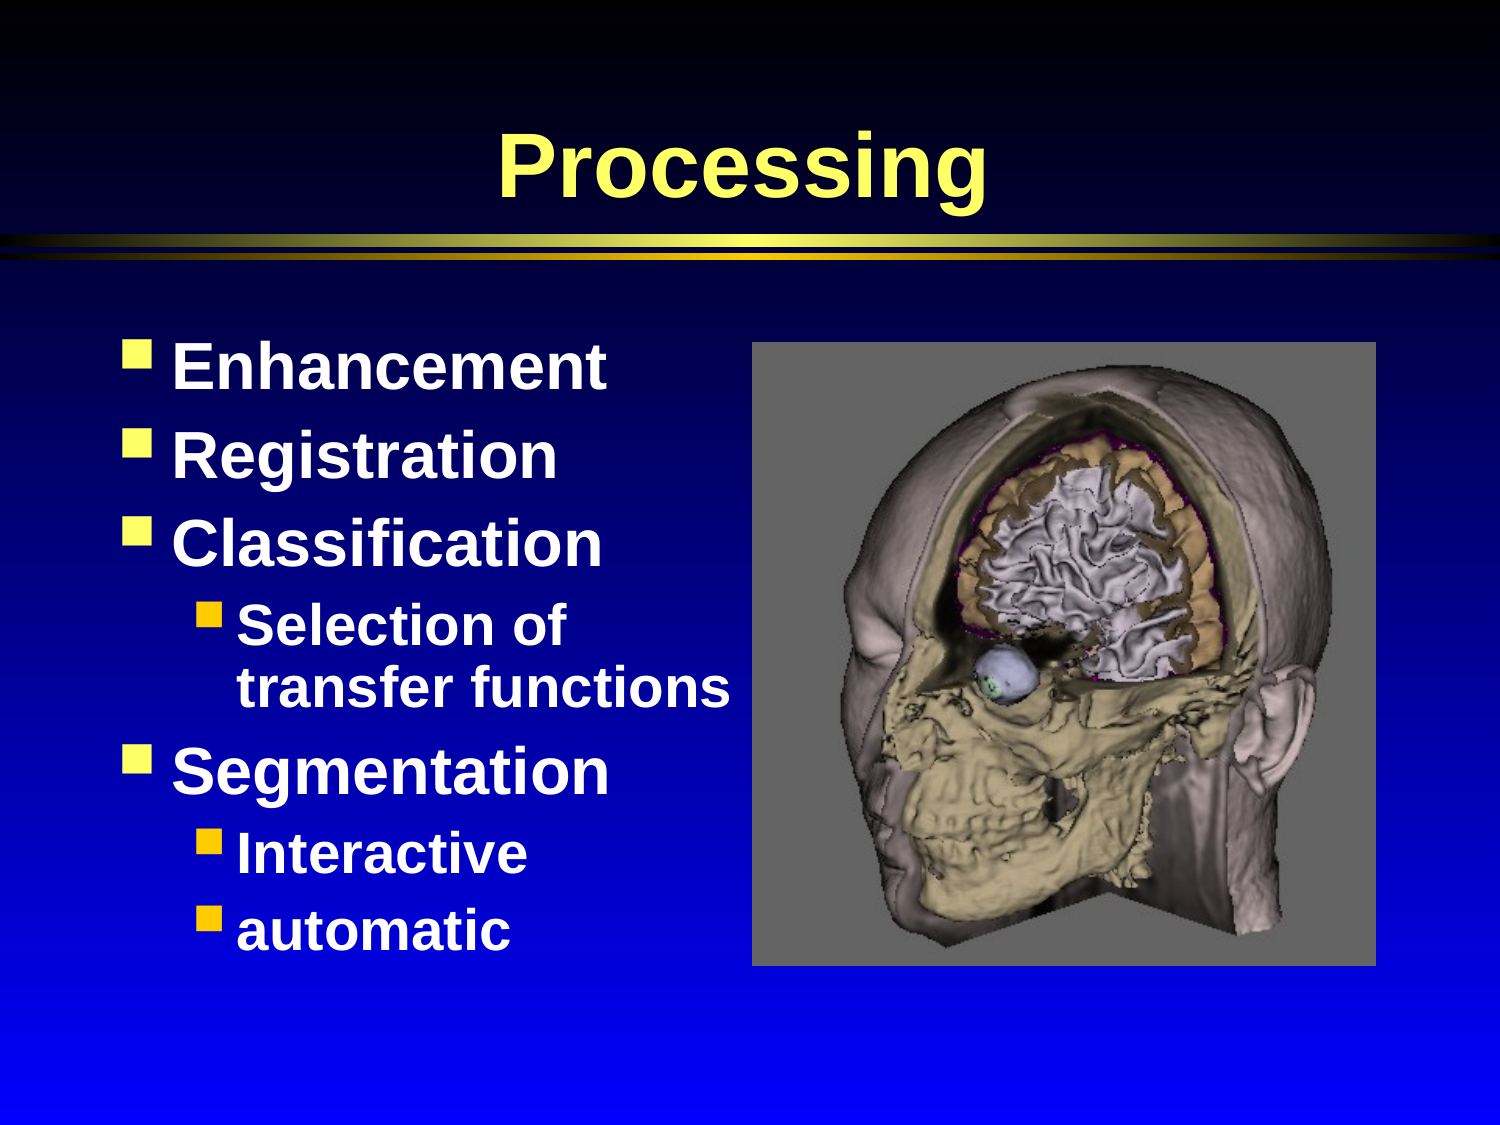

# Processing
Enhancement
Registration
Classification
Selection of transfer functions
Segmentation
Interactive
automatic